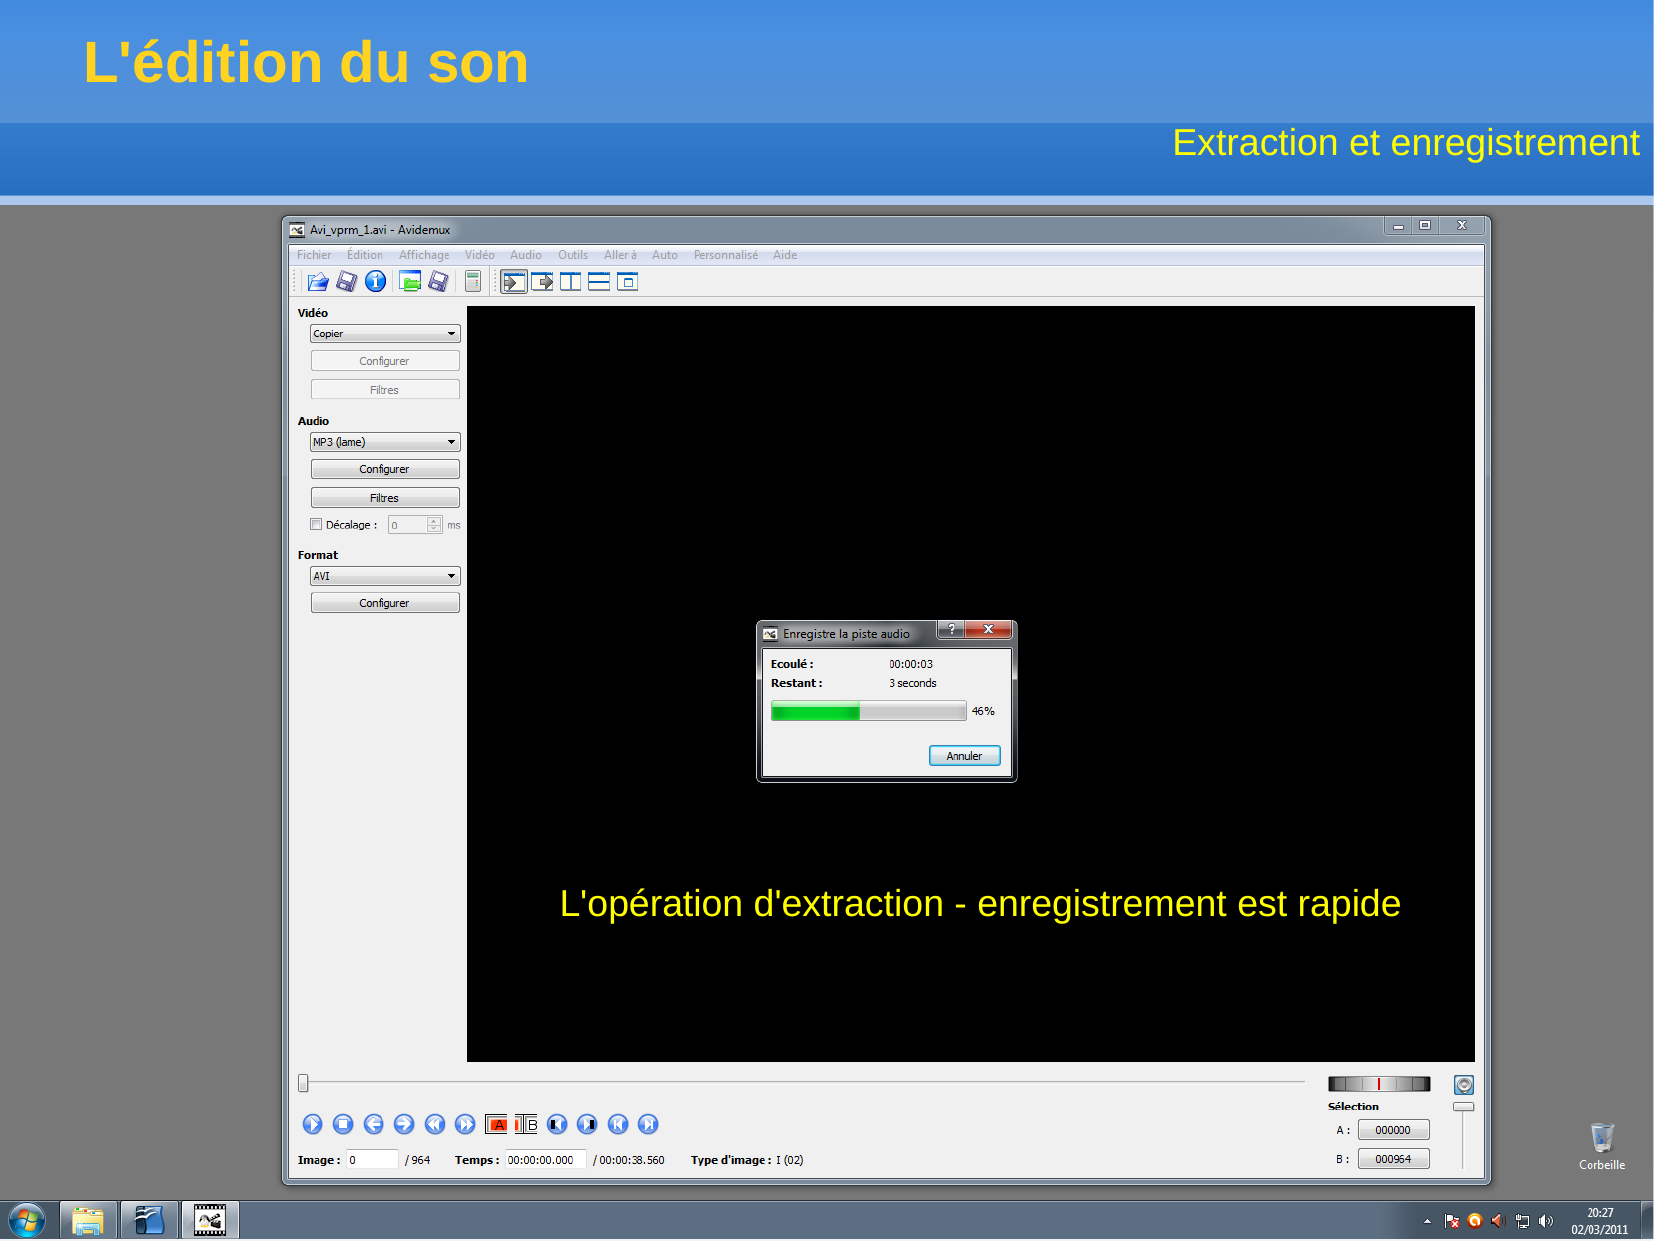

L'édition du son
Extraction et enregistrement
#
L'opération d'extraction - enregistrement est rapide